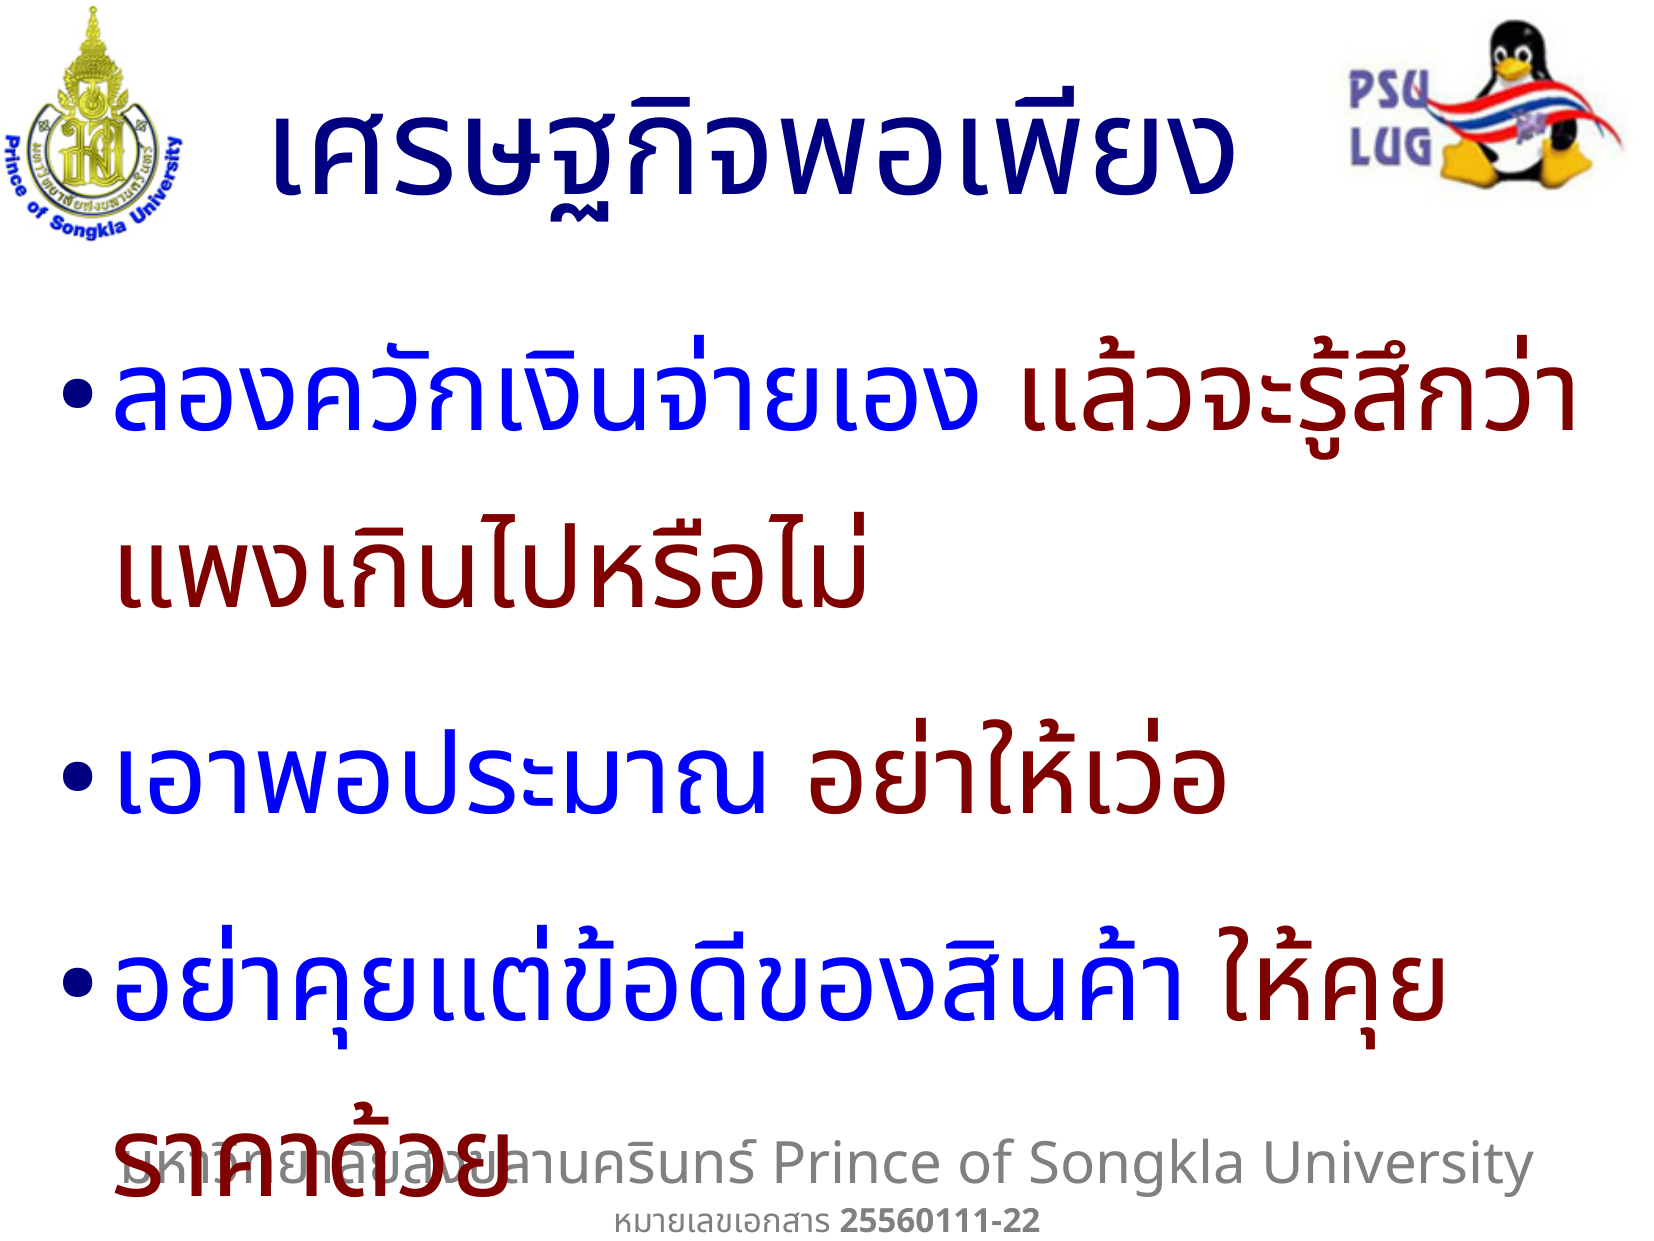

# เศรษฐกิจพอเพียง
ลองควักเงินจ่ายเอง แล้วจะรู้สึกว่าแพงเกินไปหรือไม่
เอาพอประมาณ อย่าให้เว่อ
อย่าคุยแต่ข้อดีของสินค้า ให้คุยราคาด้วย
ของดีราคาแพง อาจเกินพอดีกับความจำเป็นของเรา
มีของถูกกว่านี้ ที่มีคุณภาพเพียงพอต่อการใช้งานมั๊ย